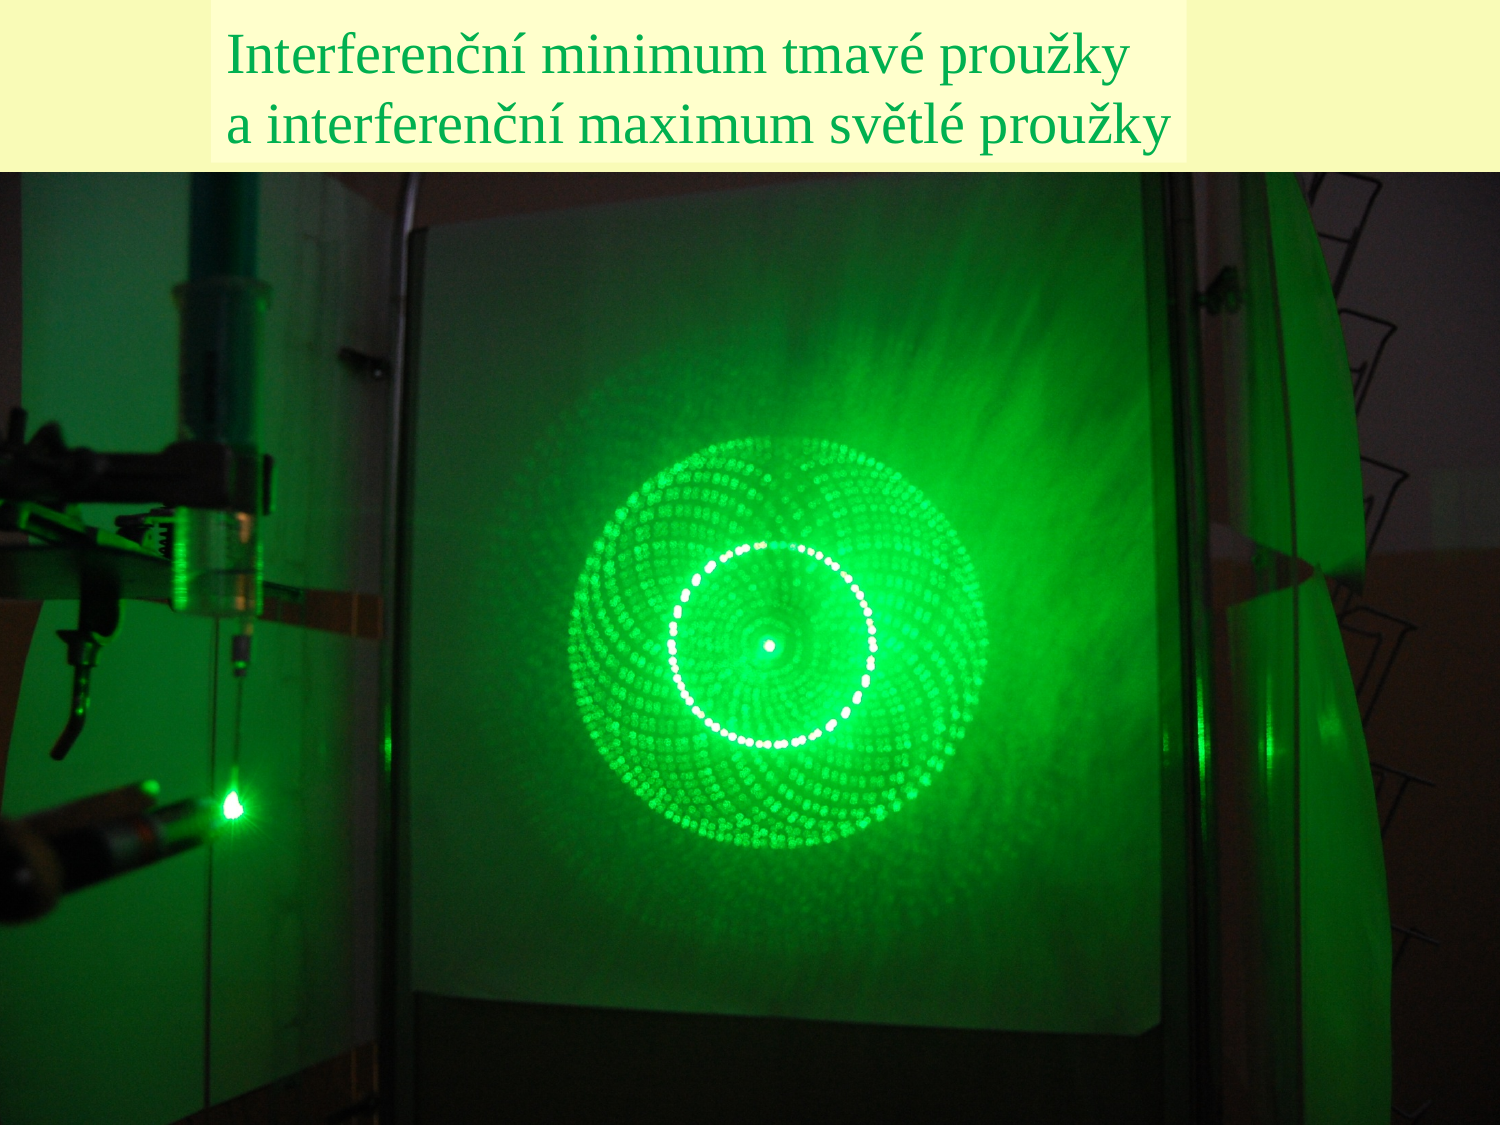

Interferenční minimum tmavé proužky
a interferenční maximum světlé proužky